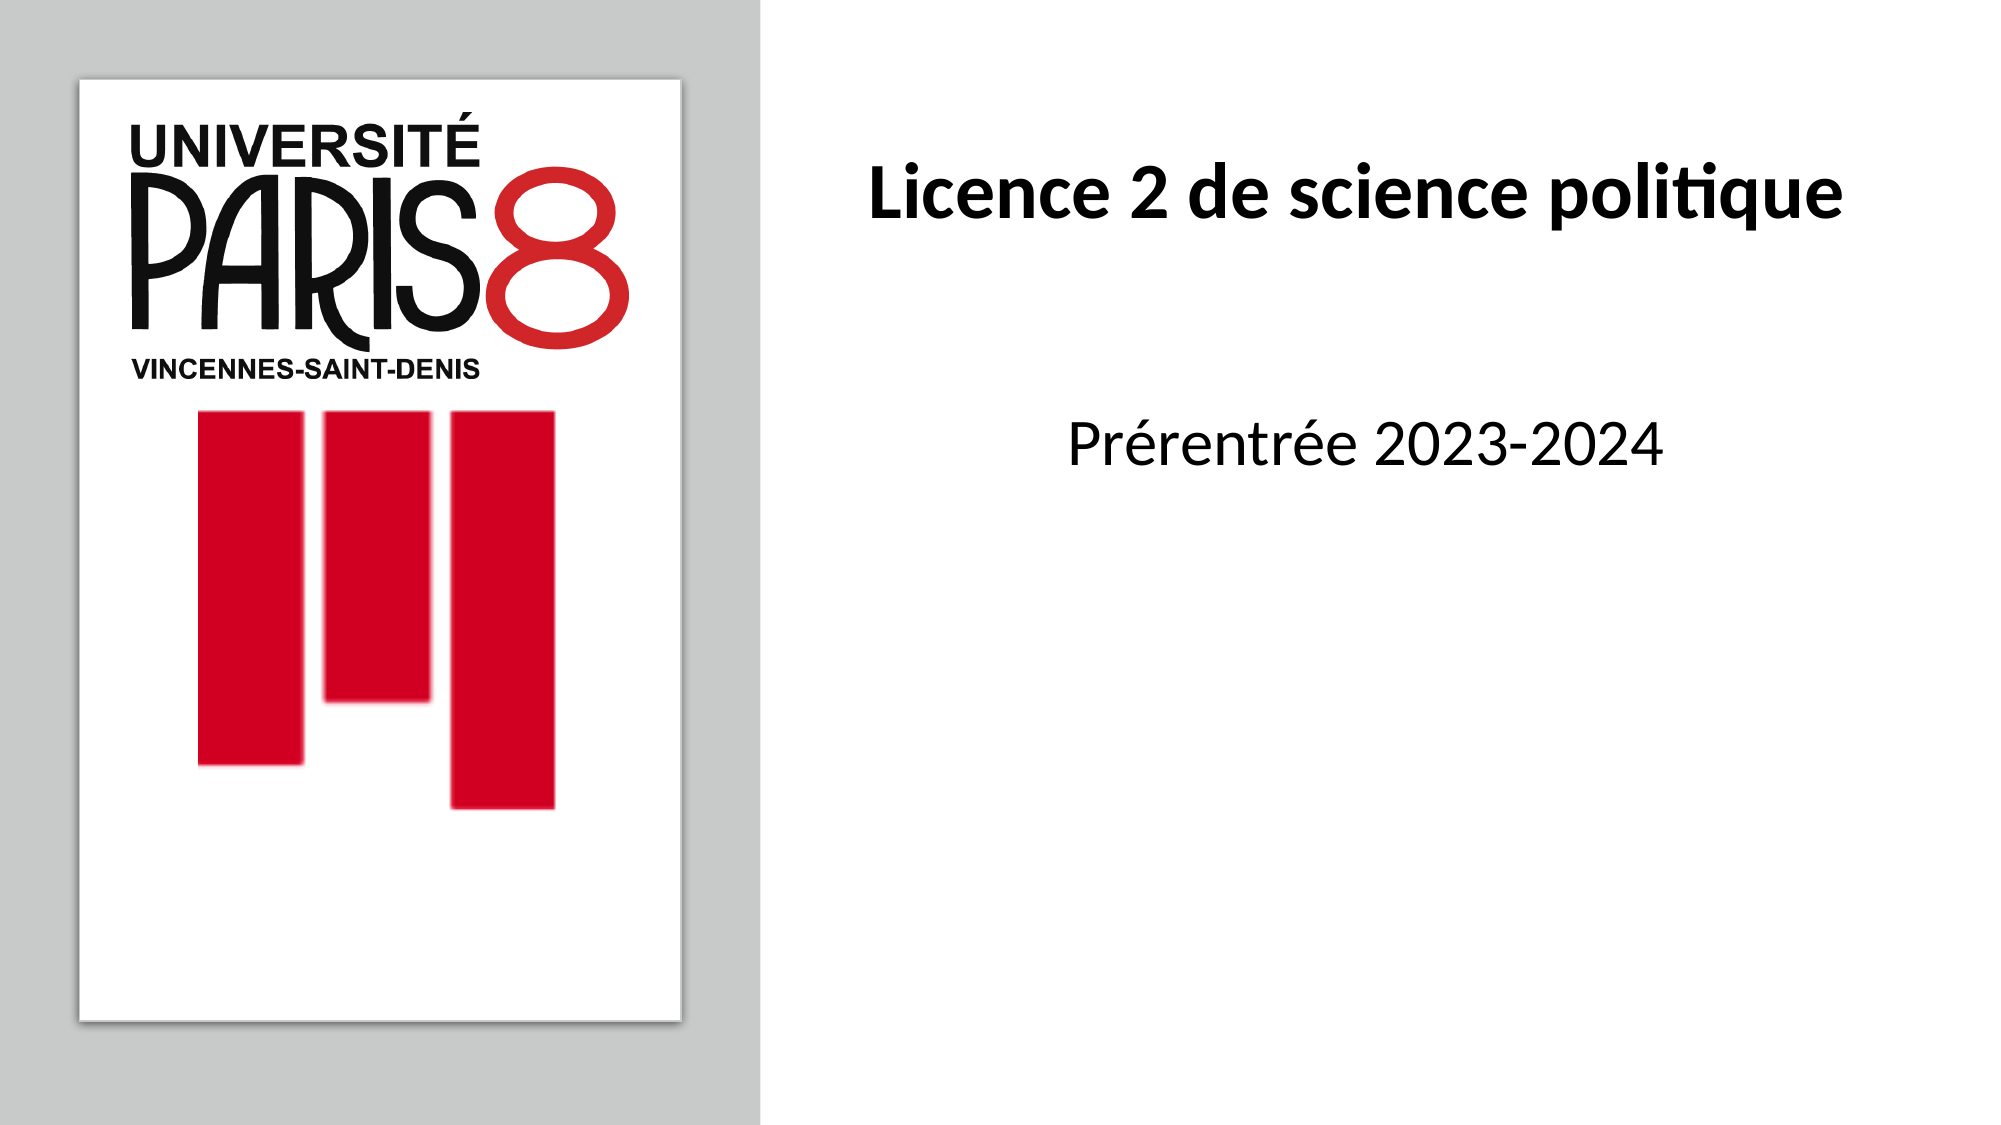

# Licence 2 de science politique
Prérentrée 2023-2024